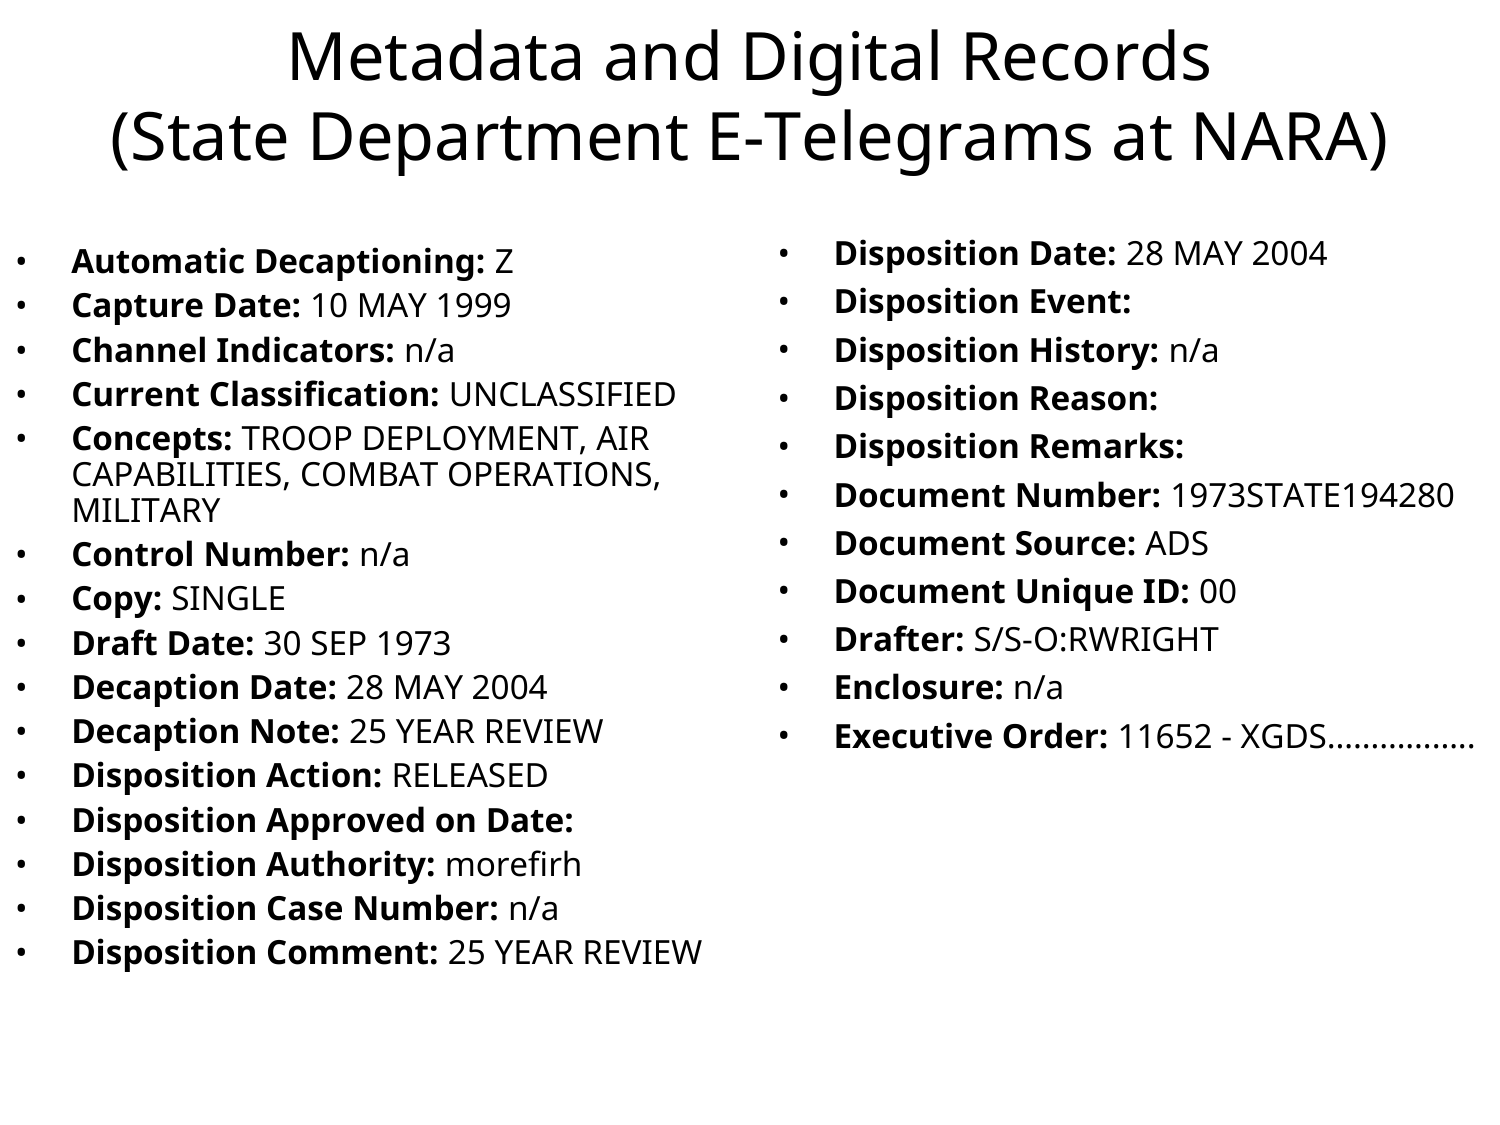

# Metadata and Digital Records (State Department E-Telegrams at NARA)
Disposition Date: 28 MAY 2004
Disposition Event:
Disposition History: n/a
Disposition Reason:
Disposition Remarks:
Document Number: 1973STATE194280
Document Source: ADS
Document Unique ID: 00
Drafter: S/S-O:RWRIGHT
Enclosure: n/a
Executive Order: 11652 - XGDS……………..
Automatic Decaptioning: Z
Capture Date: 10 MAY 1999
Channel Indicators: n/a
Current Classification: UNCLASSIFIED
Concepts: TROOP DEPLOYMENT, AIR CAPABILITIES, COMBAT OPERATIONS, MILITARY
Control Number: n/a
Copy: SINGLE
Draft Date: 30 SEP 1973
Decaption Date: 28 MAY 2004
Decaption Note: 25 YEAR REVIEW
Disposition Action: RELEASED
Disposition Approved on Date:
Disposition Authority: morefirh
Disposition Case Number: n/a
Disposition Comment: 25 YEAR REVIEW